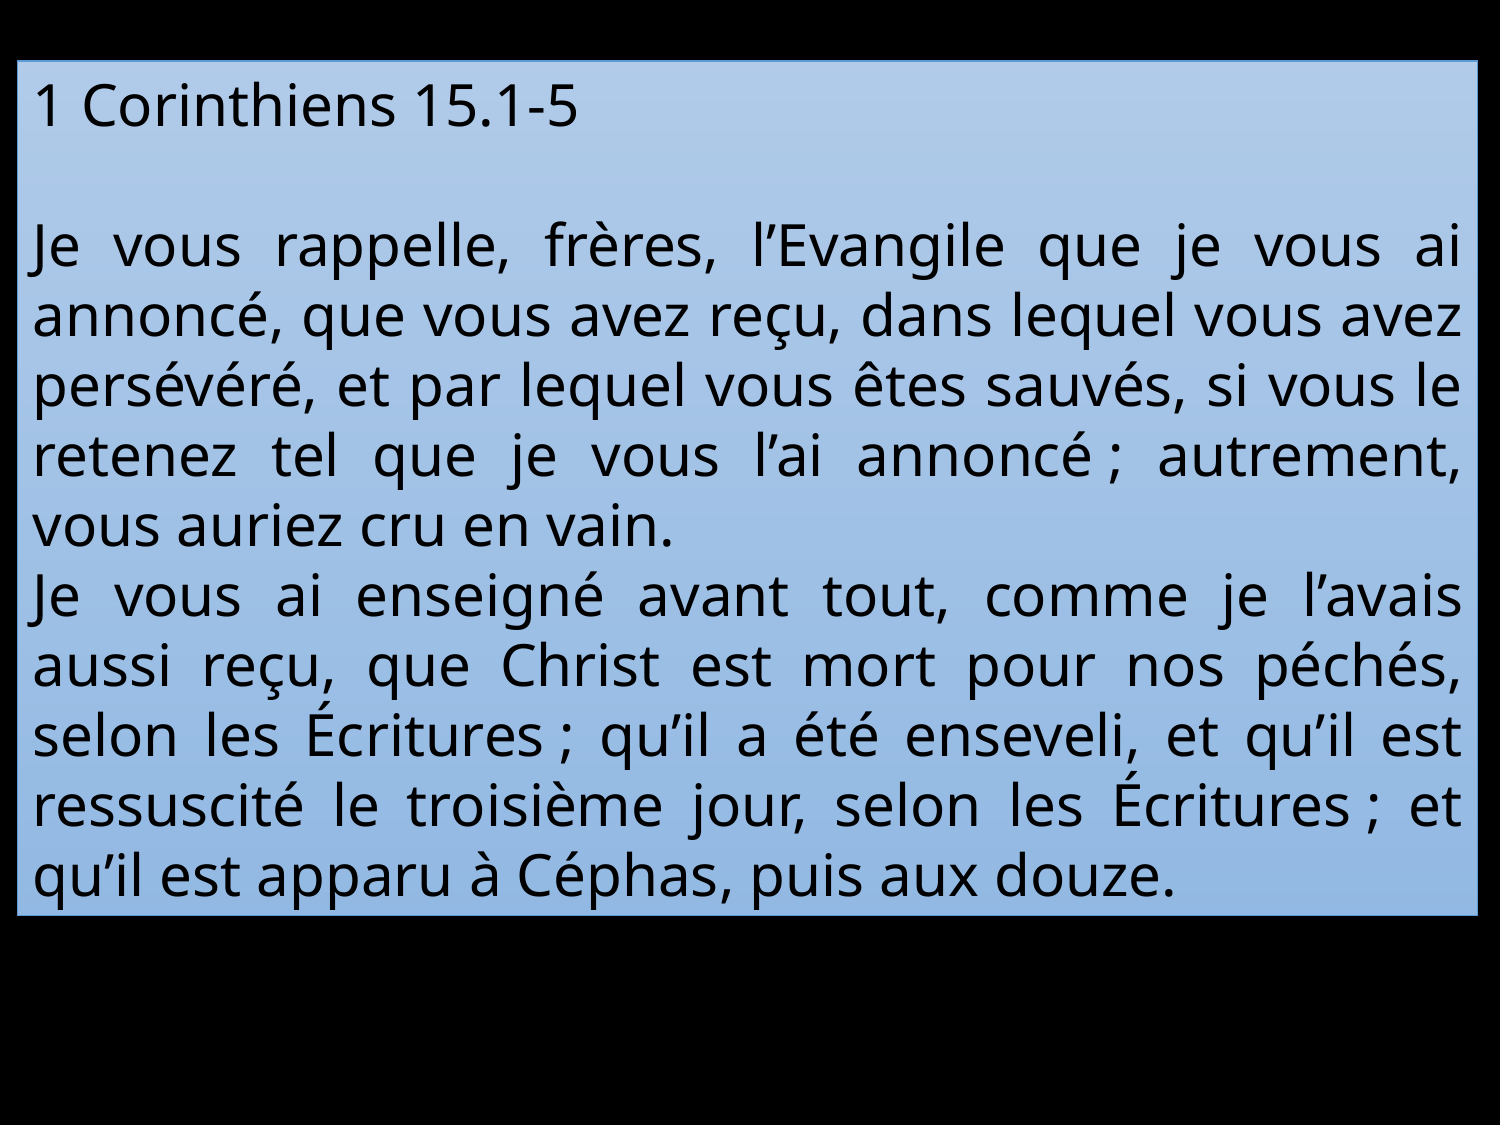

1 Corinthiens 15.1-5
Je vous rappelle, frères, l’Evangile que je vous ai annoncé, que vous avez reçu, dans lequel vous avez persévéré, et par lequel vous êtes sauvés, si vous le retenez tel que je vous l’ai annoncé ; autrement, vous auriez cru en vain.
Je vous ai enseigné avant tout, comme je l’avais aussi reçu, que Christ est mort pour nos péchés, selon les Écritures ; qu’il a été enseveli, et qu’il est ressuscité le troisième jour, selon les Écritures ; et qu’il est apparu à Céphas, puis aux douze.